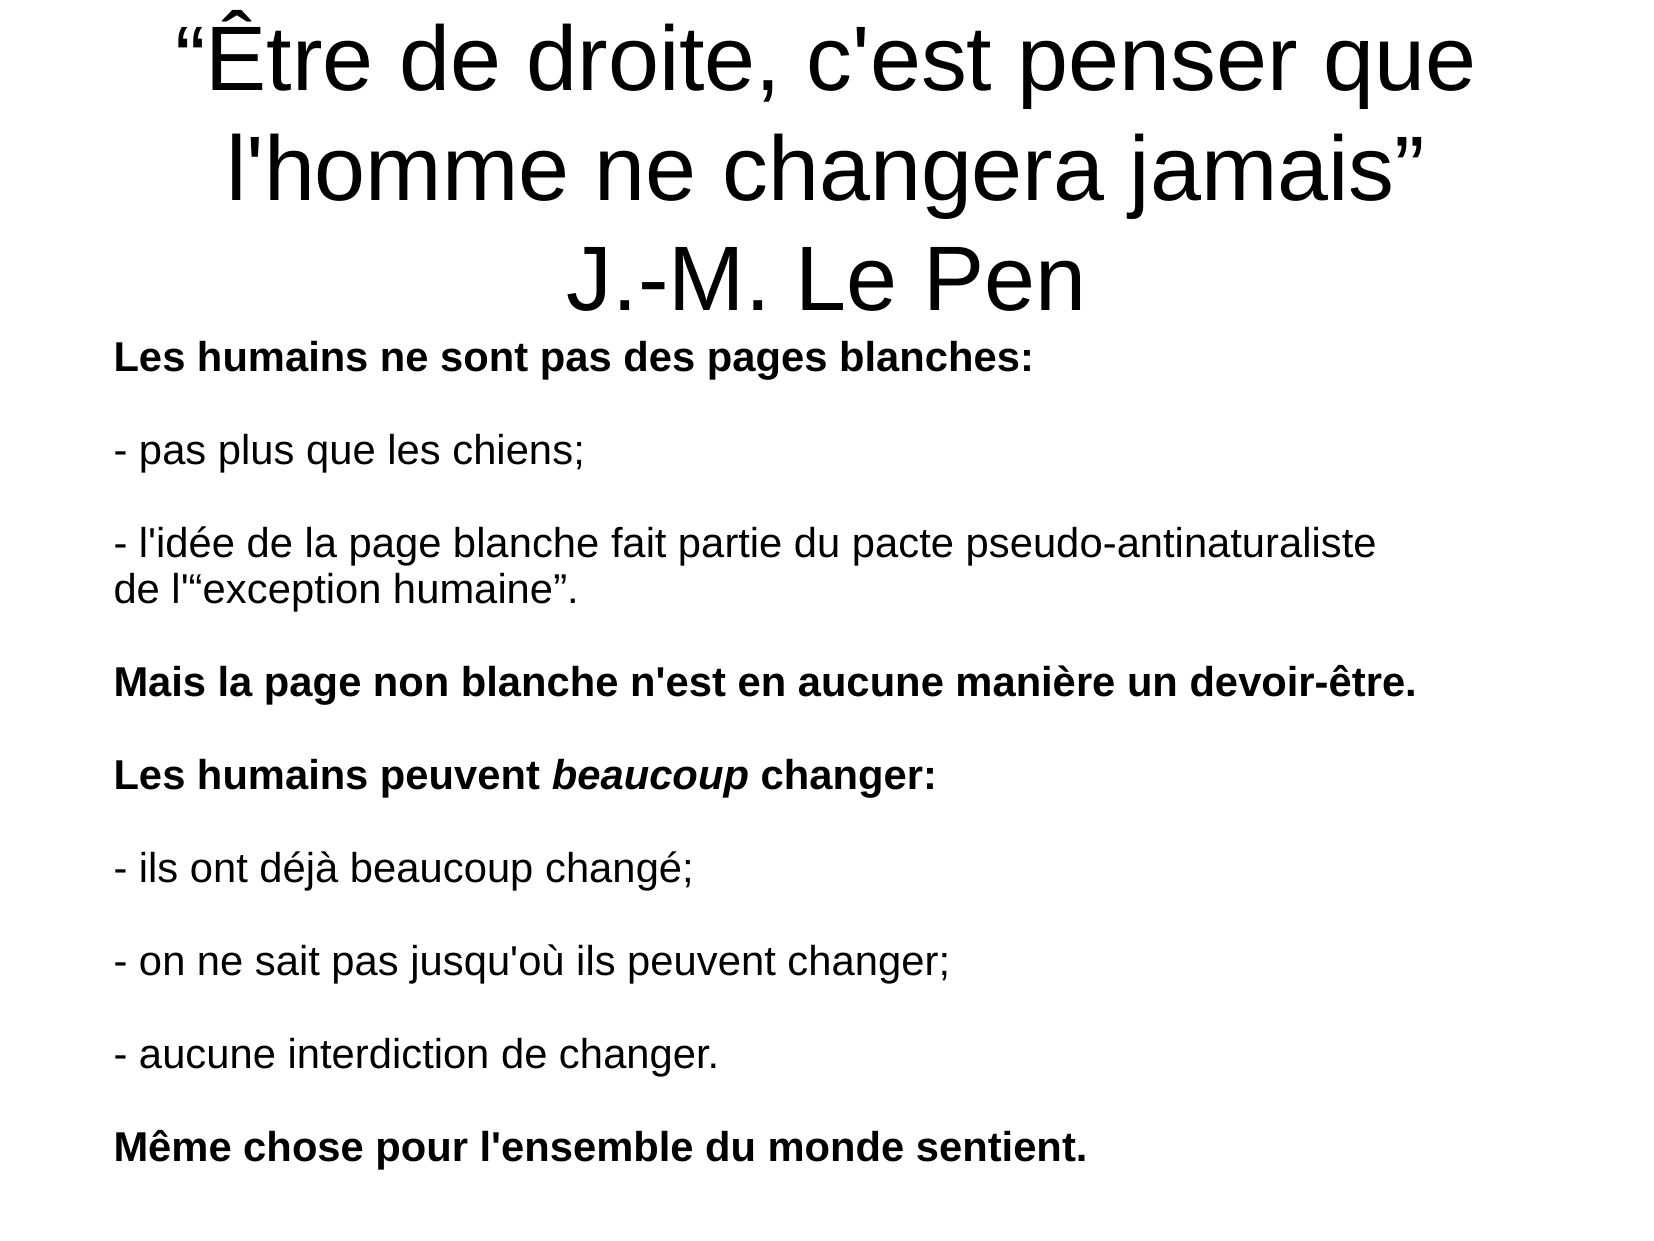

# “Être de droite, c'est penser que l'homme ne changera jamais” J.-M. Le Pen
Les humains ne sont pas des pages blanches:
- pas plus que les chiens;
- l'idée de la page blanche fait partie du pacte pseudo-antinaturaliste
de l'“exception humaine”.
Mais la page non blanche n'est en aucune manière un devoir-être.
Les humains peuvent beaucoup changer:
- ils ont déjà beaucoup changé;
- on ne sait pas jusqu'où ils peuvent changer;
- aucune interdiction de changer.
Même chose pour l'ensemble du monde sentient.